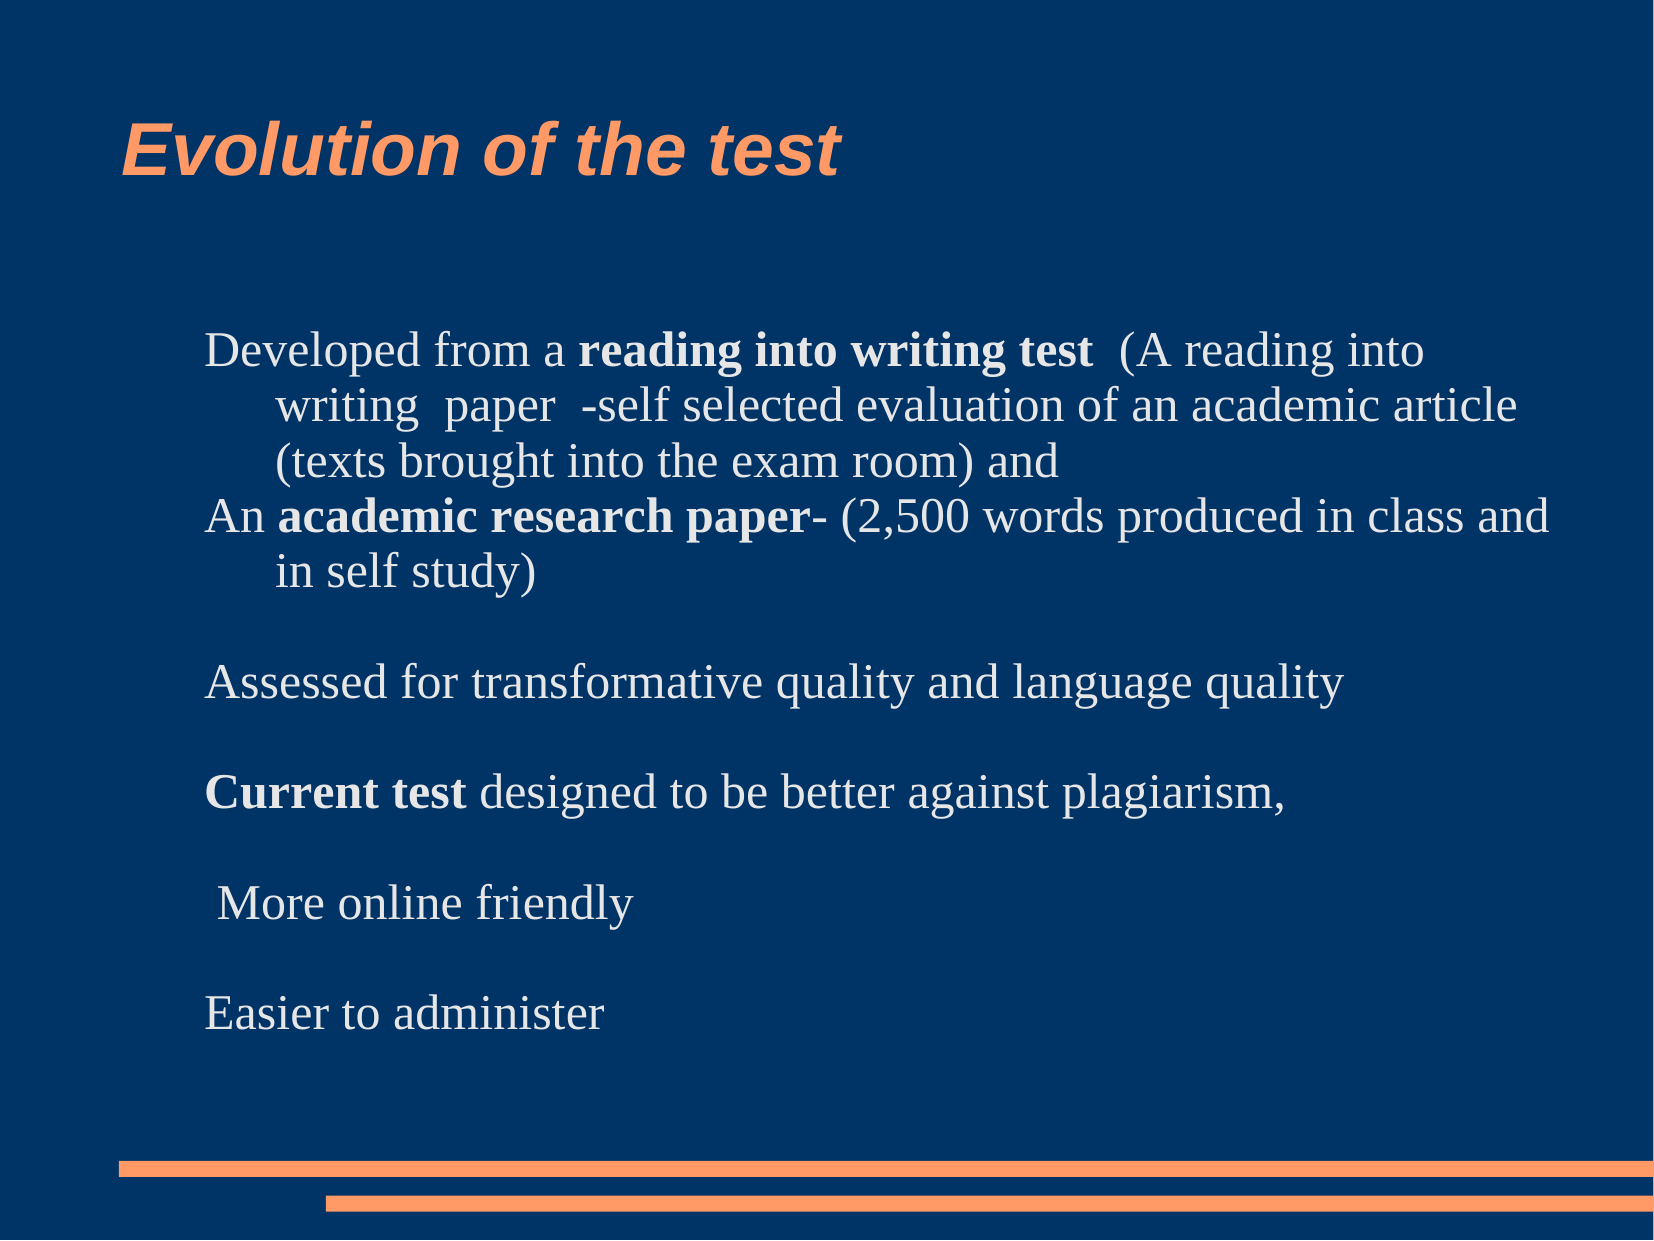

# Evolution of the test
Developed from a reading into writing test (A reading into writing paper -self selected evaluation of an academic article (texts brought into the exam room) and
An academic research paper- (2,500 words produced in class and in self study)
Assessed for transformative quality and language quality
Current test designed to be better against plagiarism,
 More online friendly
Easier to administer